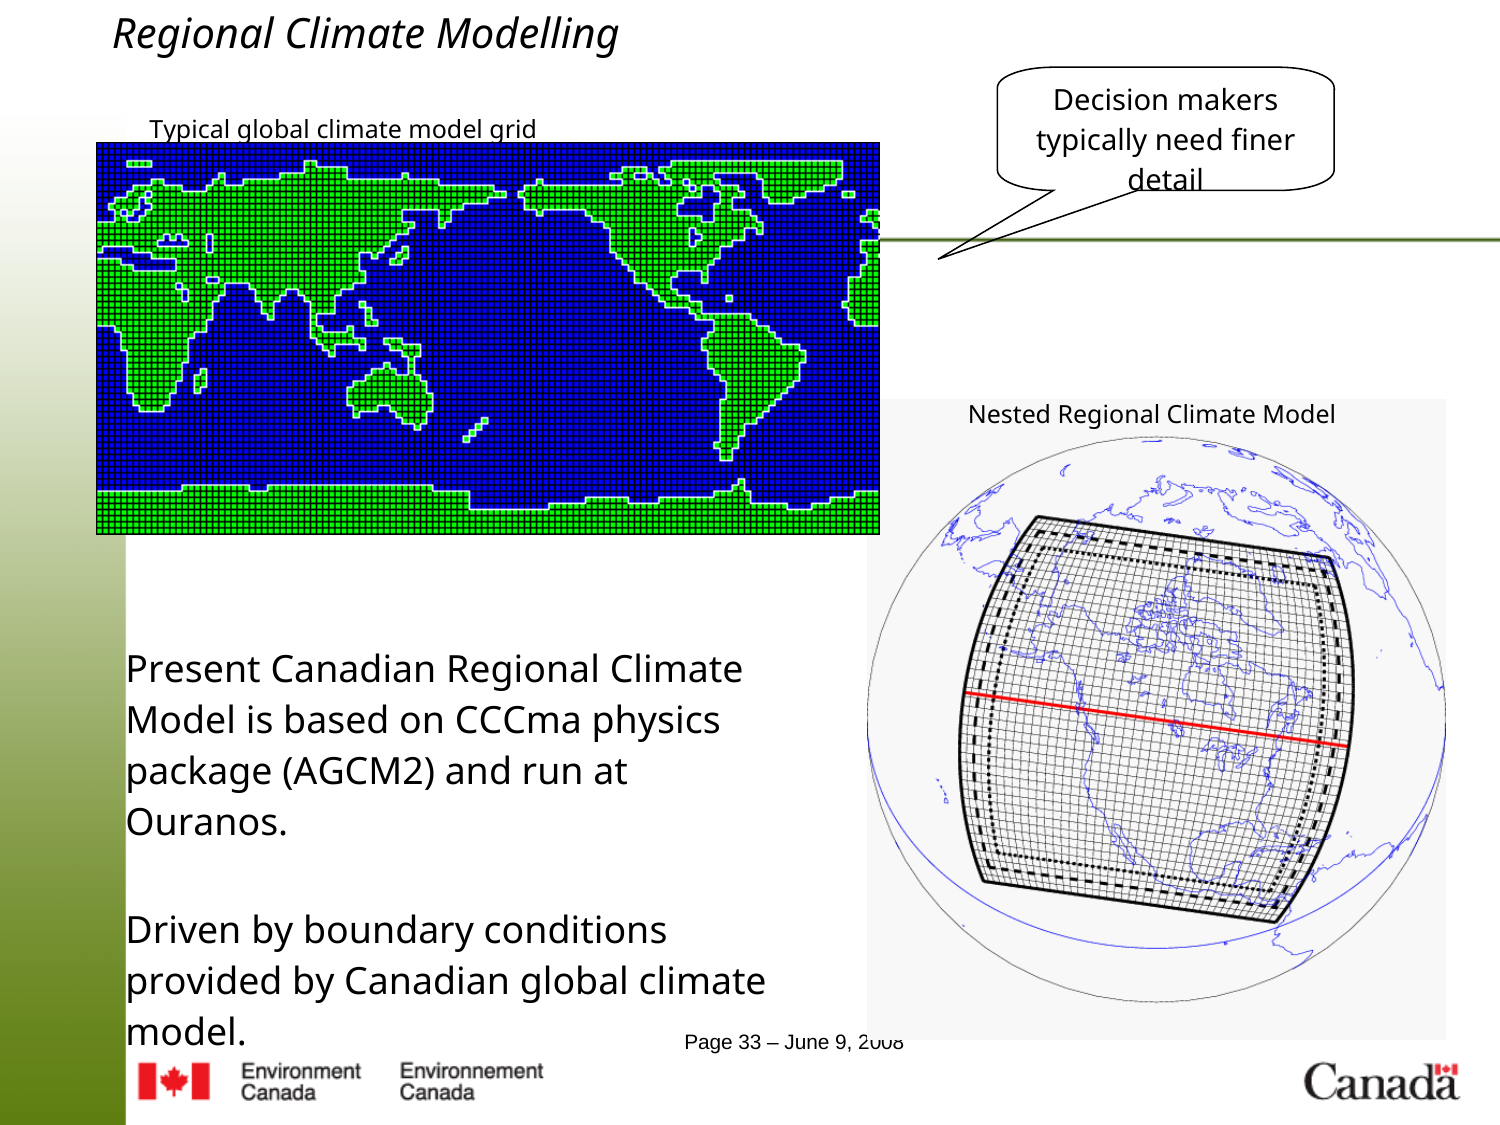

Regional Climate Modelling
Decision makers typically need finer detail
Typical global climate model grid
Nested Regional Climate Model
Present Canadian Regional Climate Model is based on CCCma physics package (AGCM2) and run at Ouranos.
Driven by boundary conditions provided by Canadian global climate model.